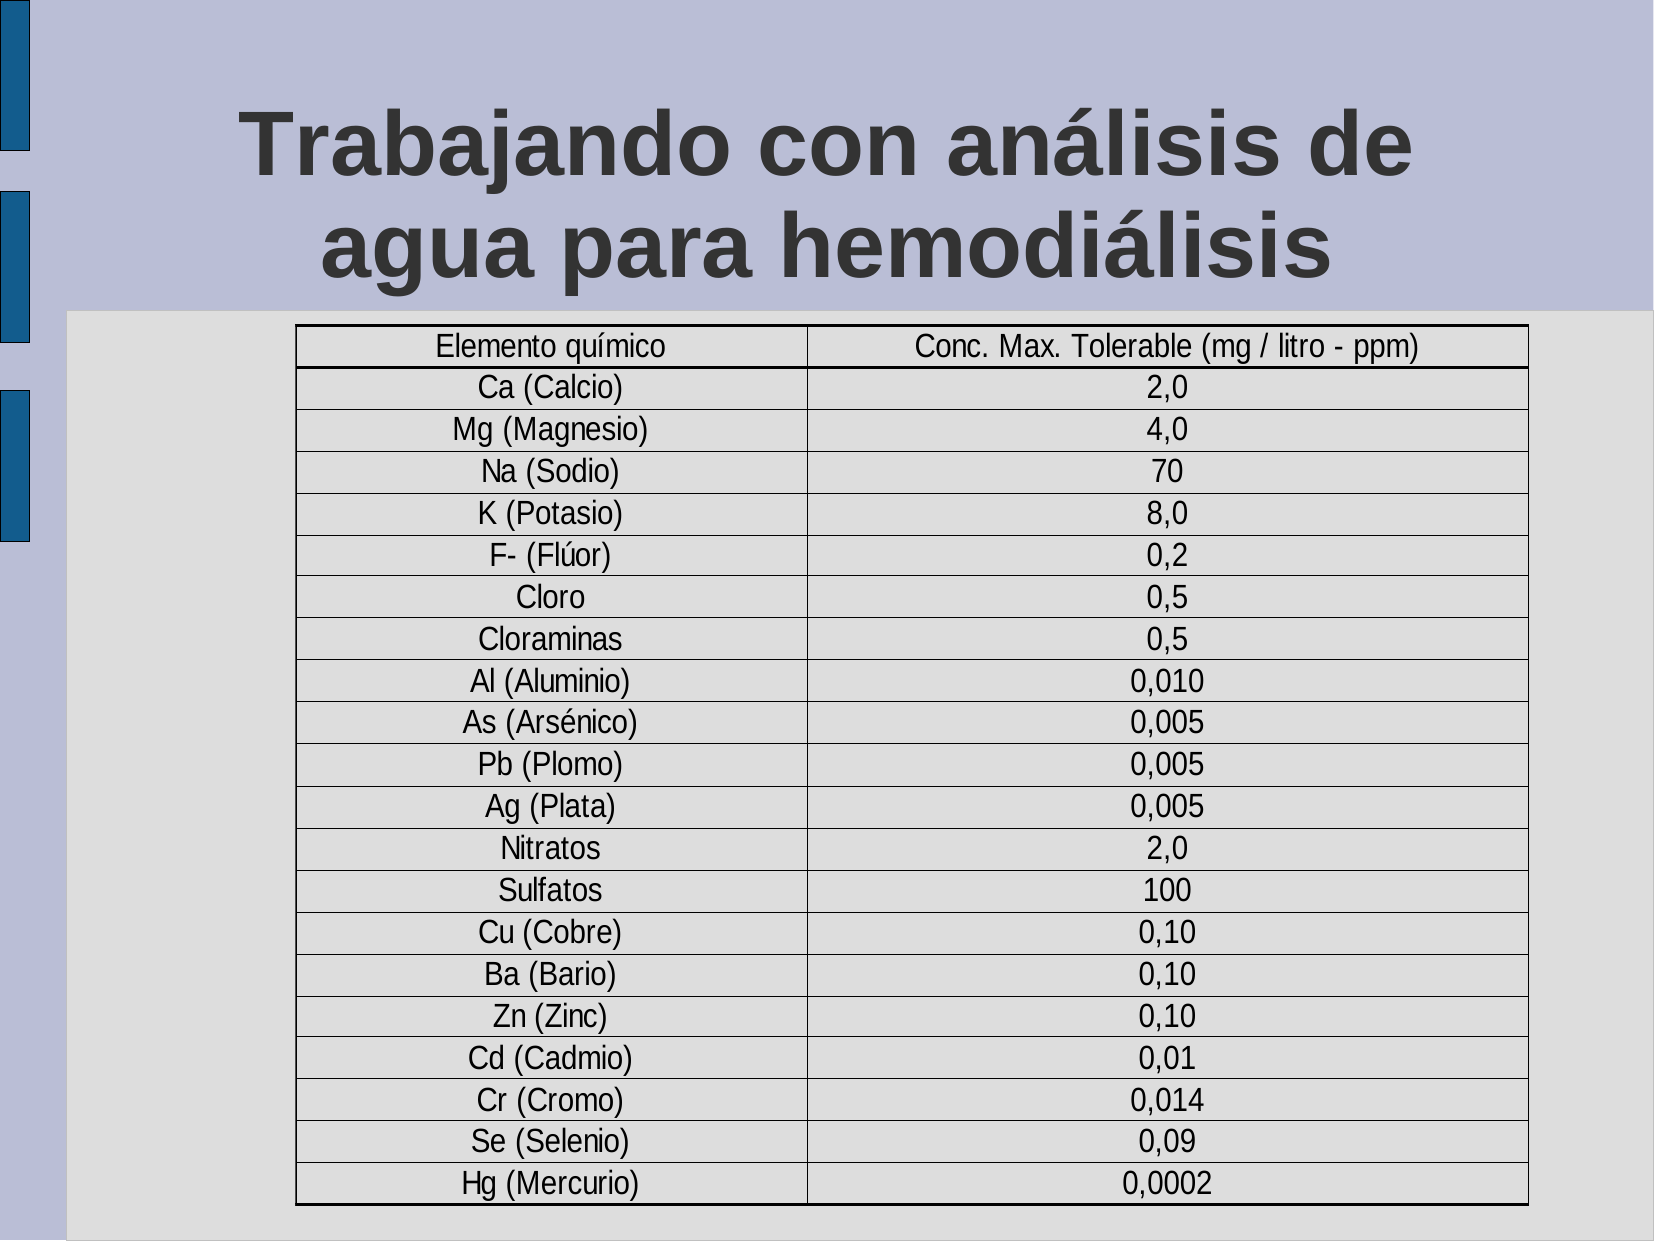

Trabajando con análisis de agua para hemodiálisis
#